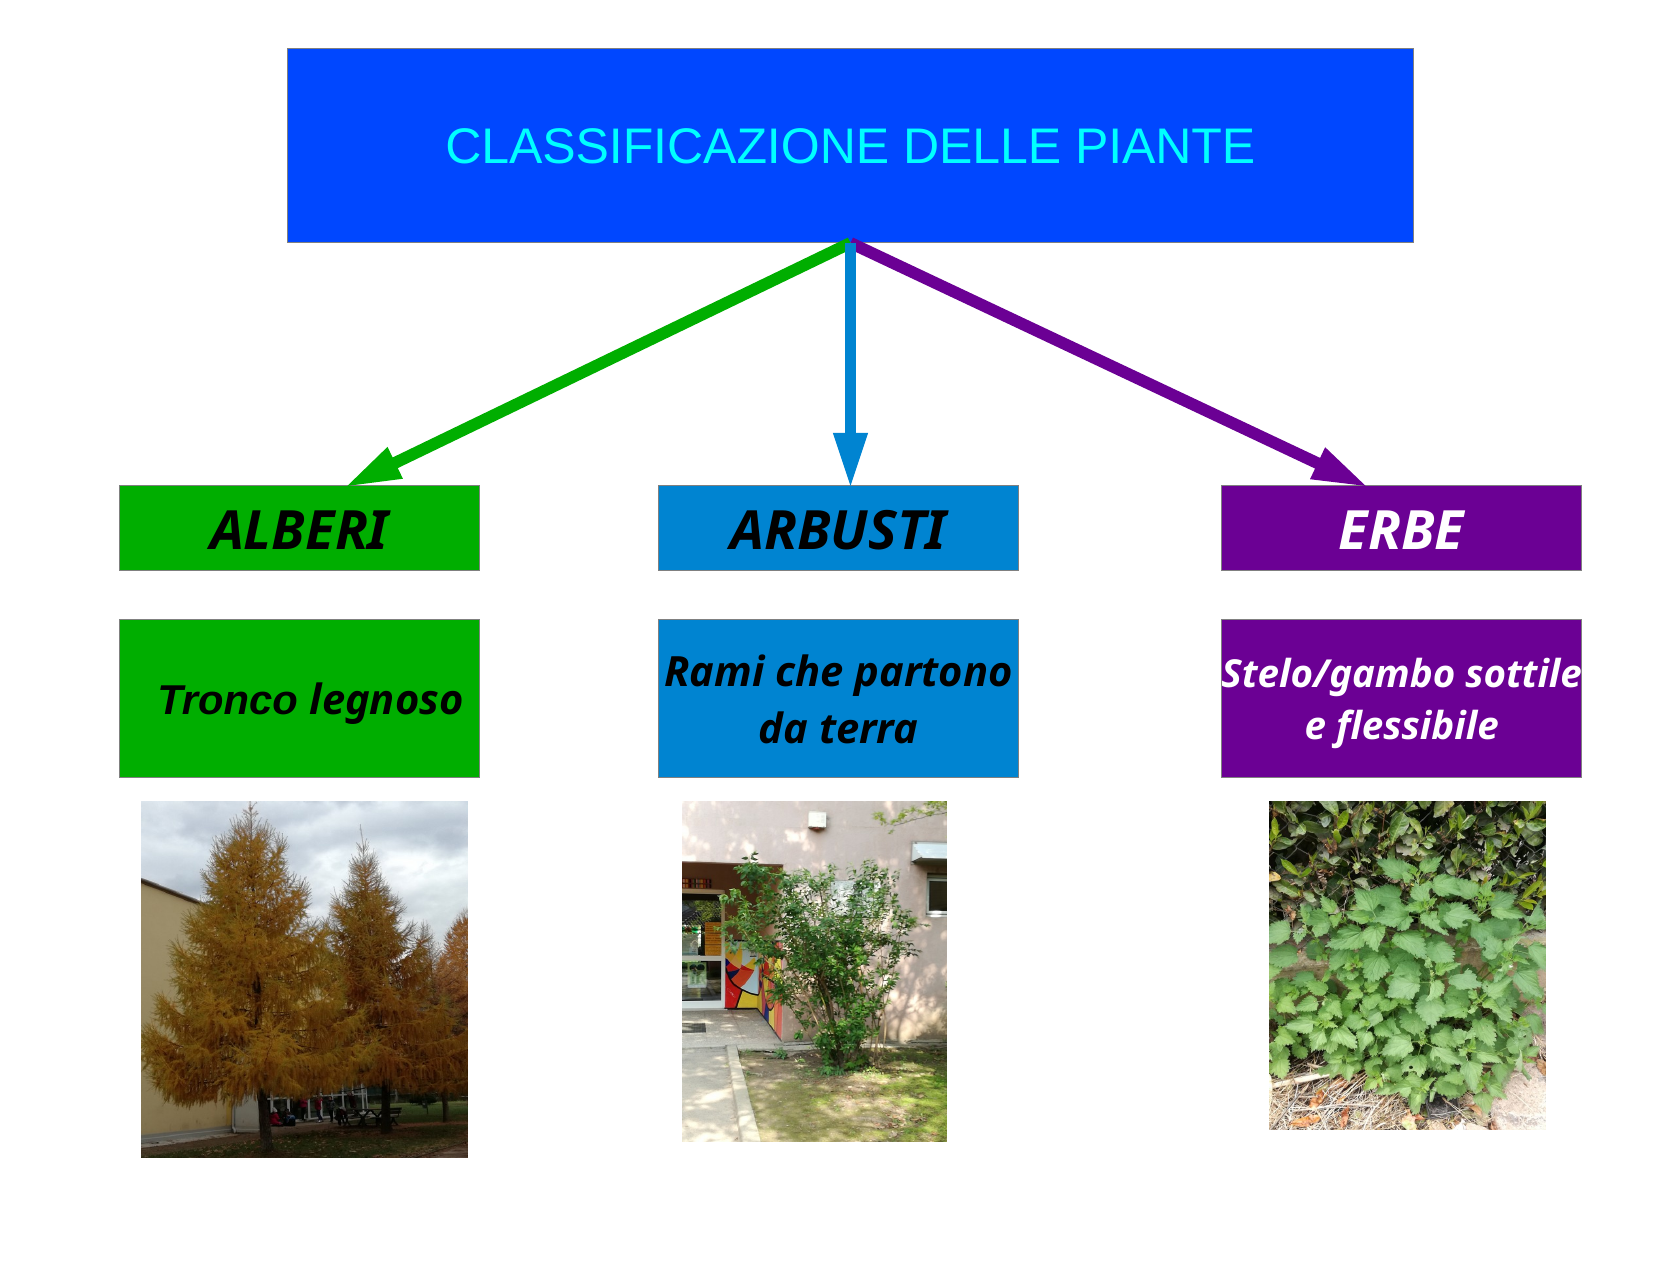

CLASSIFICAZIONE DELLE PIANTE
ALBERI
ARBUSTI
ERBE
 Tronco legnoso
Rami che partono
da terra
Stelo/gambo sottile
e flessibile